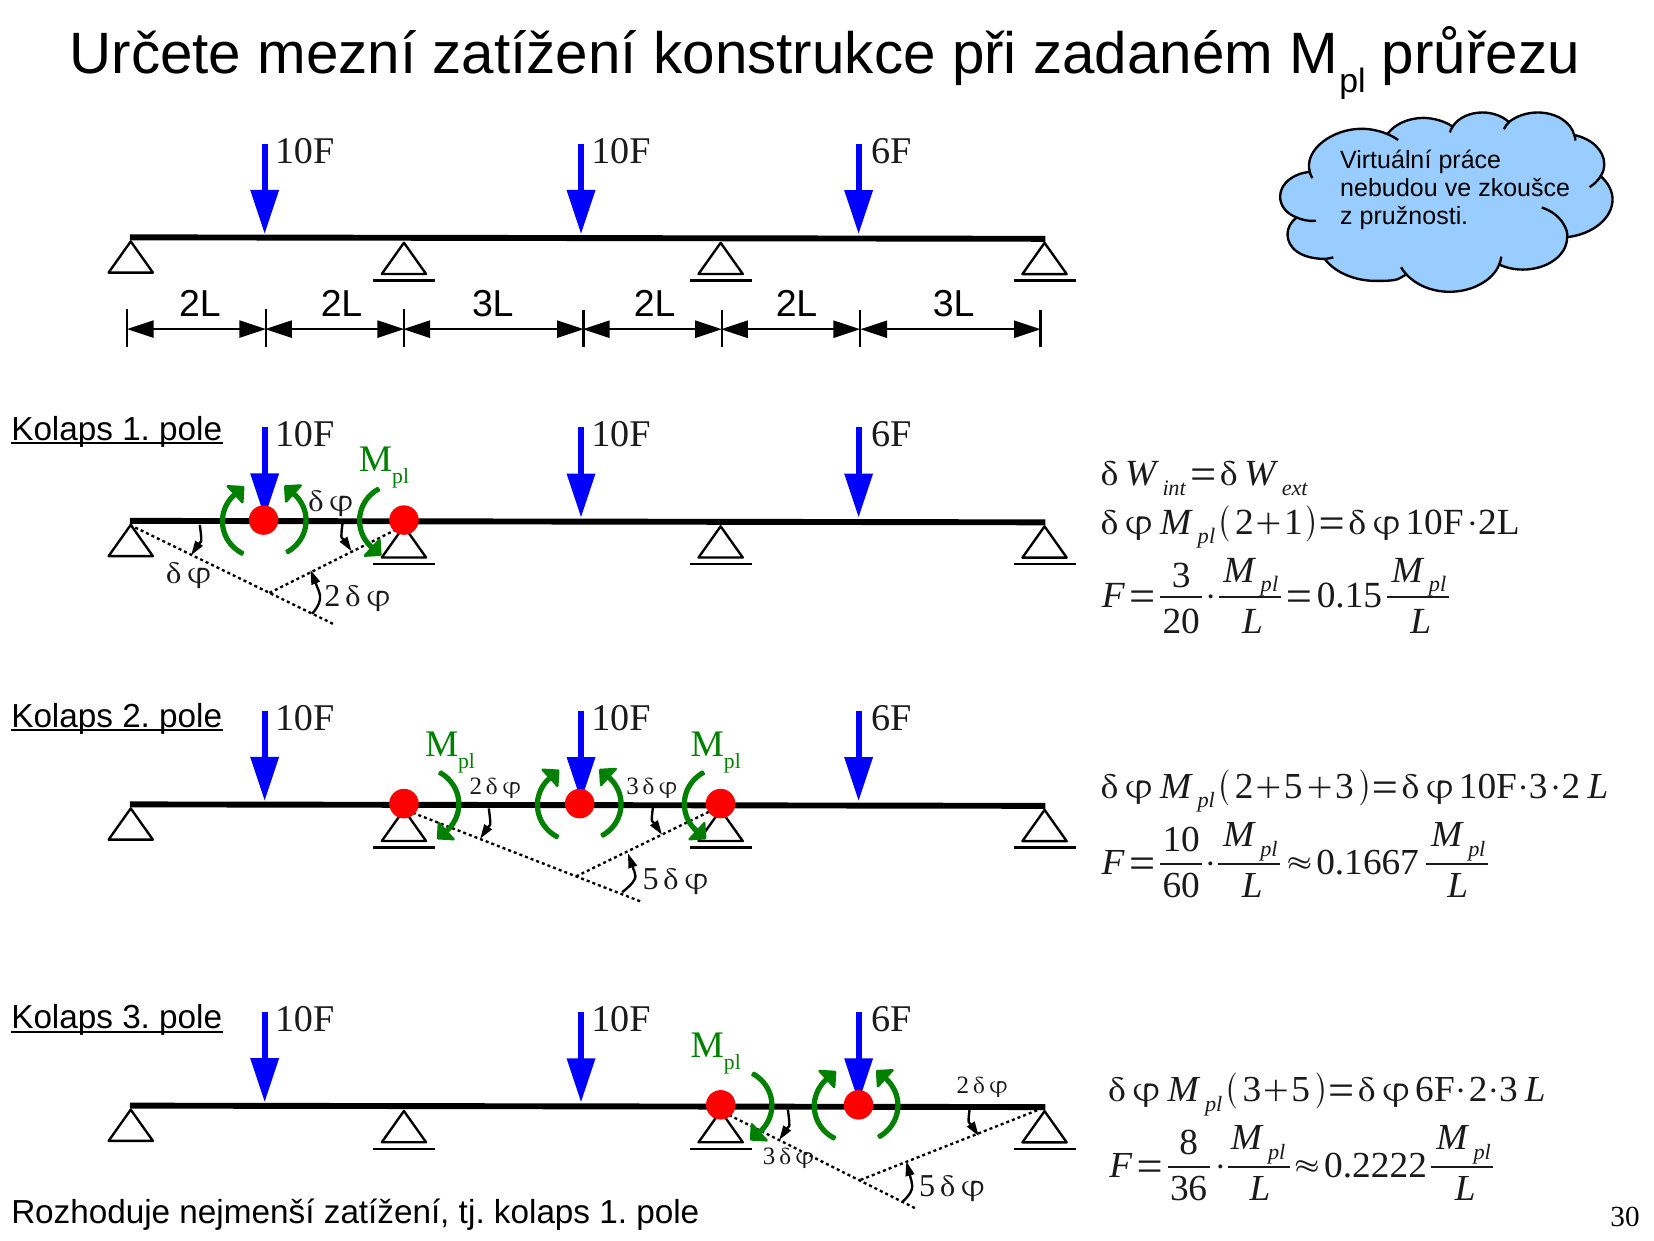

# Určete mezní zatížení konstrukce při zadaném Mpl průřezu
Virtuální práce nebudou ve zkoušce z pružnosti.
2L
2L
3L
2L
2L
3L
Kolaps 1. pole
Mpl
Kolaps 2. pole
Mpl
Mpl
Kolaps 3. pole
Mpl
Rozhoduje nejmenší zatížení, tj. kolaps 1. pole
30